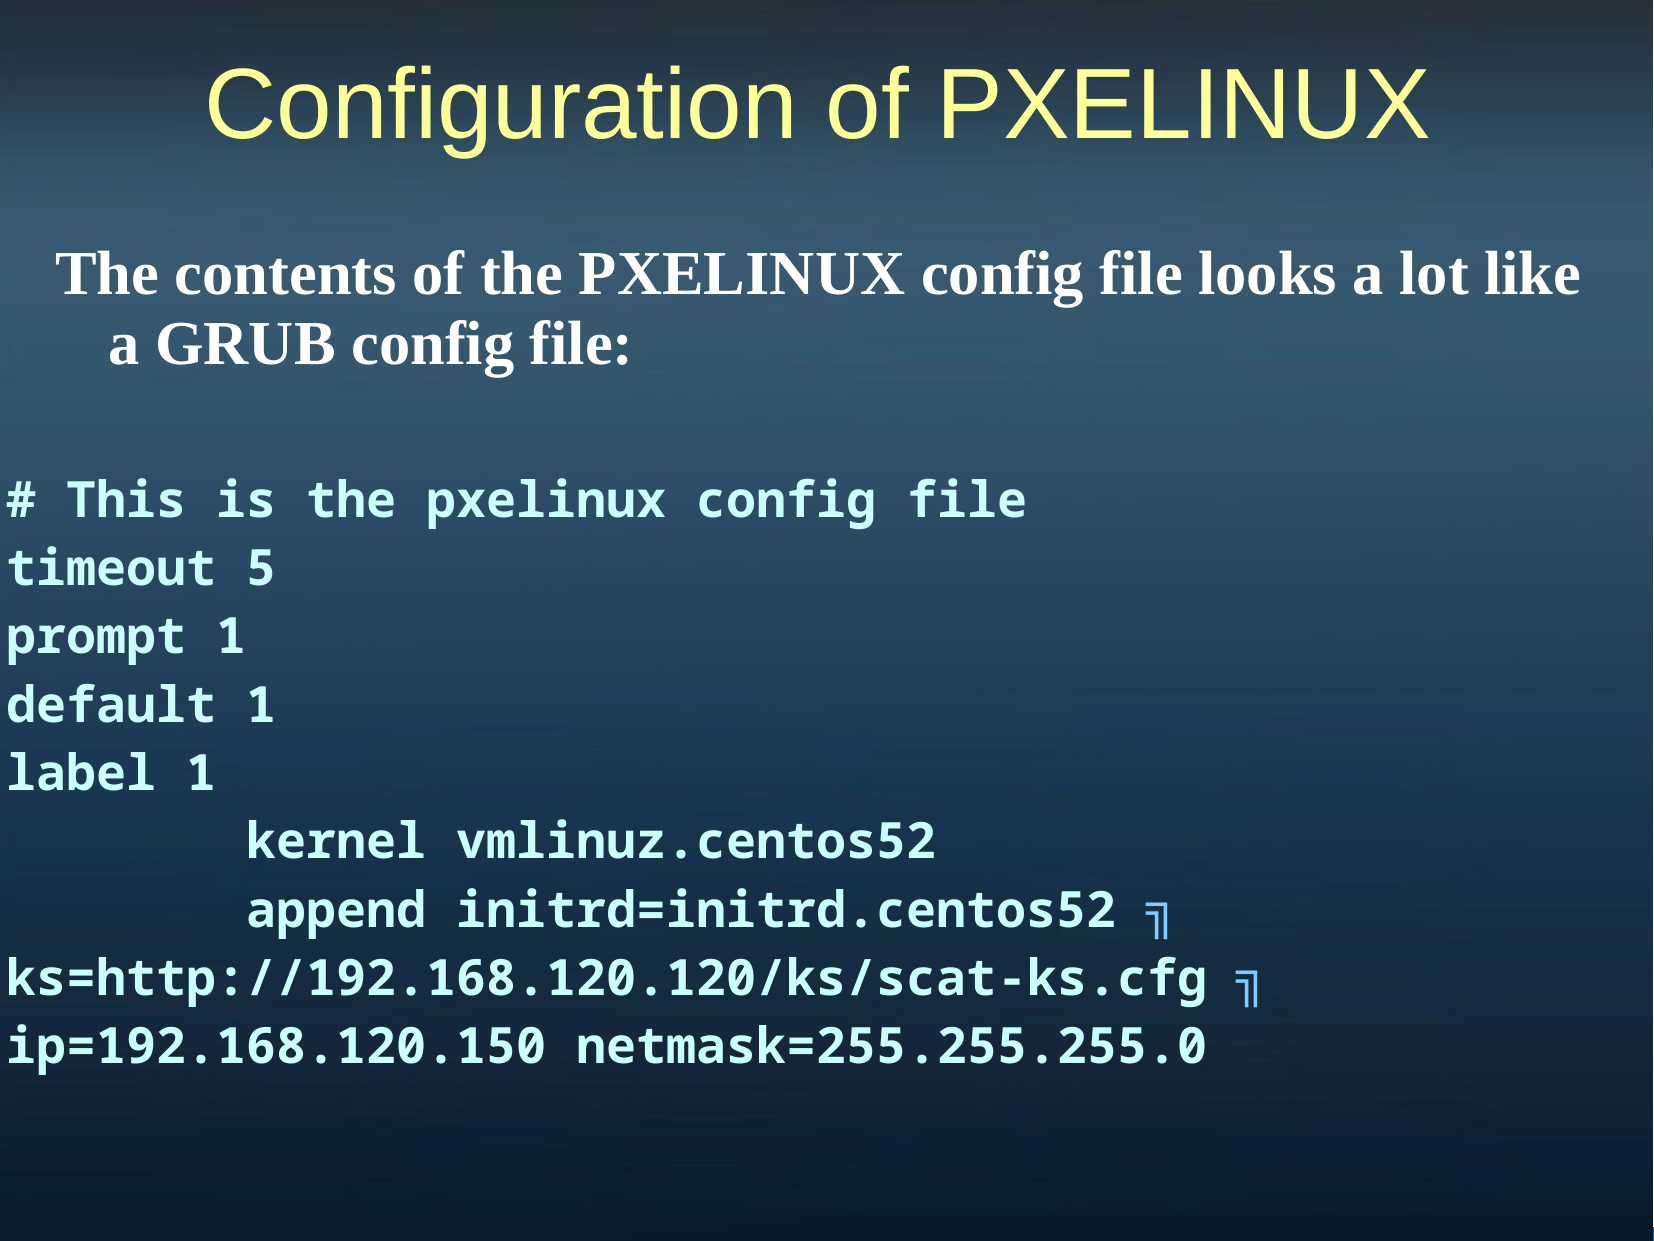

# Configuration of PXELINUX
The contents of the PXELINUX config file looks a lot like a GRUB config file:
# This is the pxelinux config file
timeout 5
prompt 1
default 1
label 1
 kernel vmlinuz.centos52
 append initrd=initrd.centos52 ╗
ks=http://192.168.120.120/ks/scat-ks.cfg ╗ ip=192.168.120.150 netmask=255.255.255.0